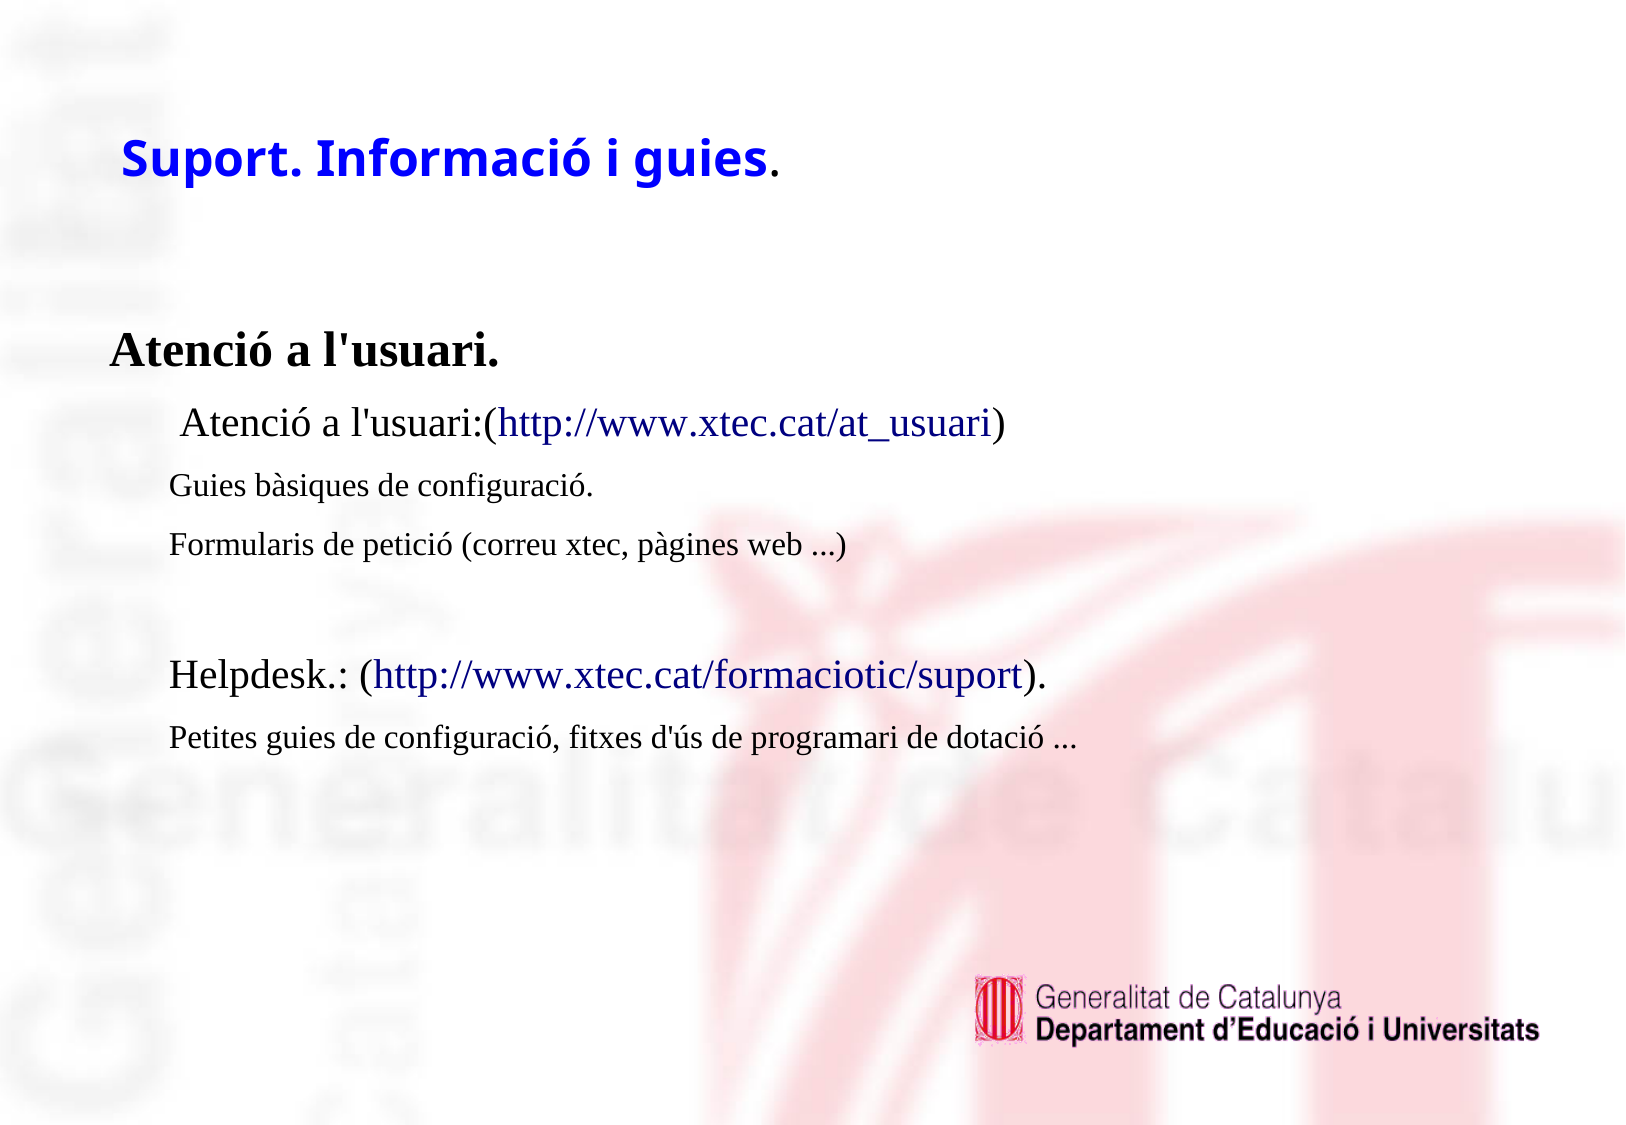

# Suport. Informació i guies.
Atenció a l'usuari.
 Atenció a l'usuari:(http://www.xtec.cat/at_usuari)
Guies bàsiques de configuració.
Formularis de petició (correu xtec, pàgines web ...)
Helpdesk.: (http://www.xtec.cat/formaciotic/suport).
Petites guies de configuració, fitxes d'ús de programari de dotació ...